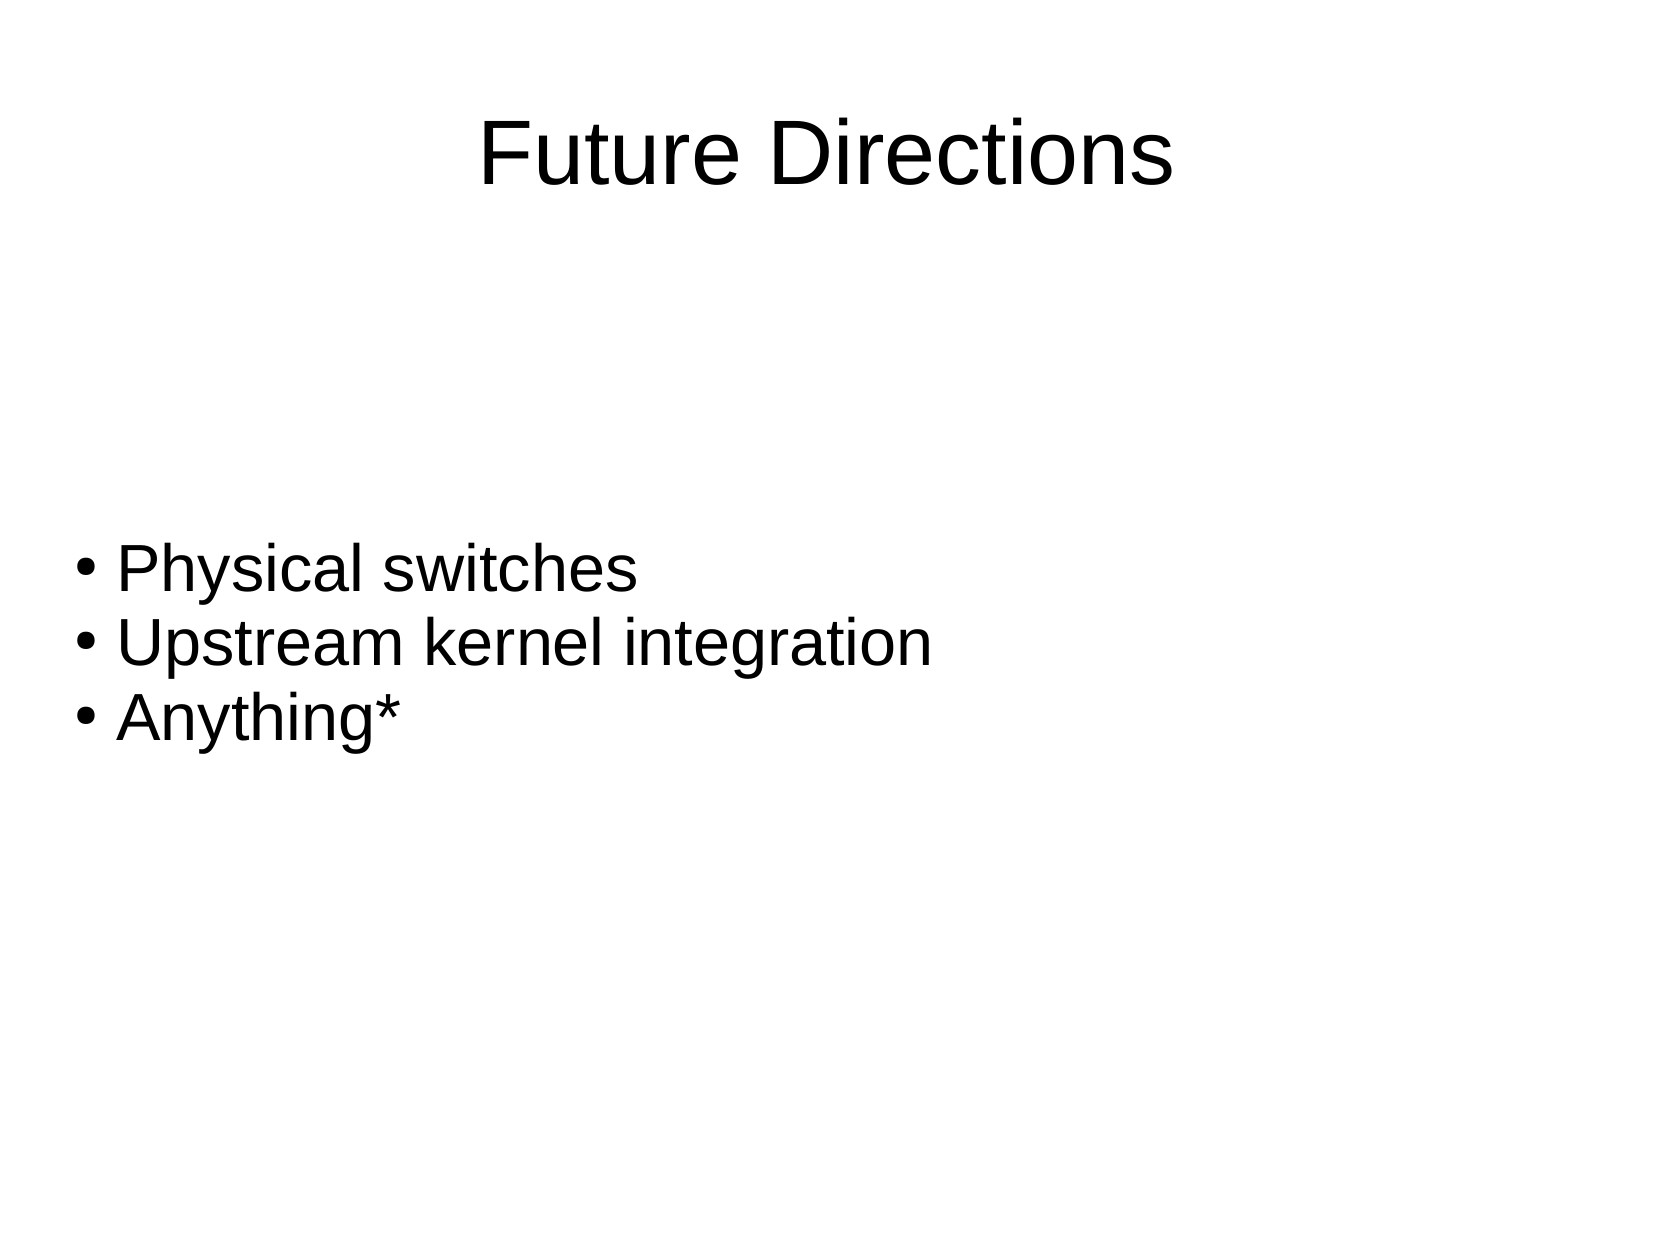

Future Directions
# Physical switches
 Upstream kernel integration
 Anything*